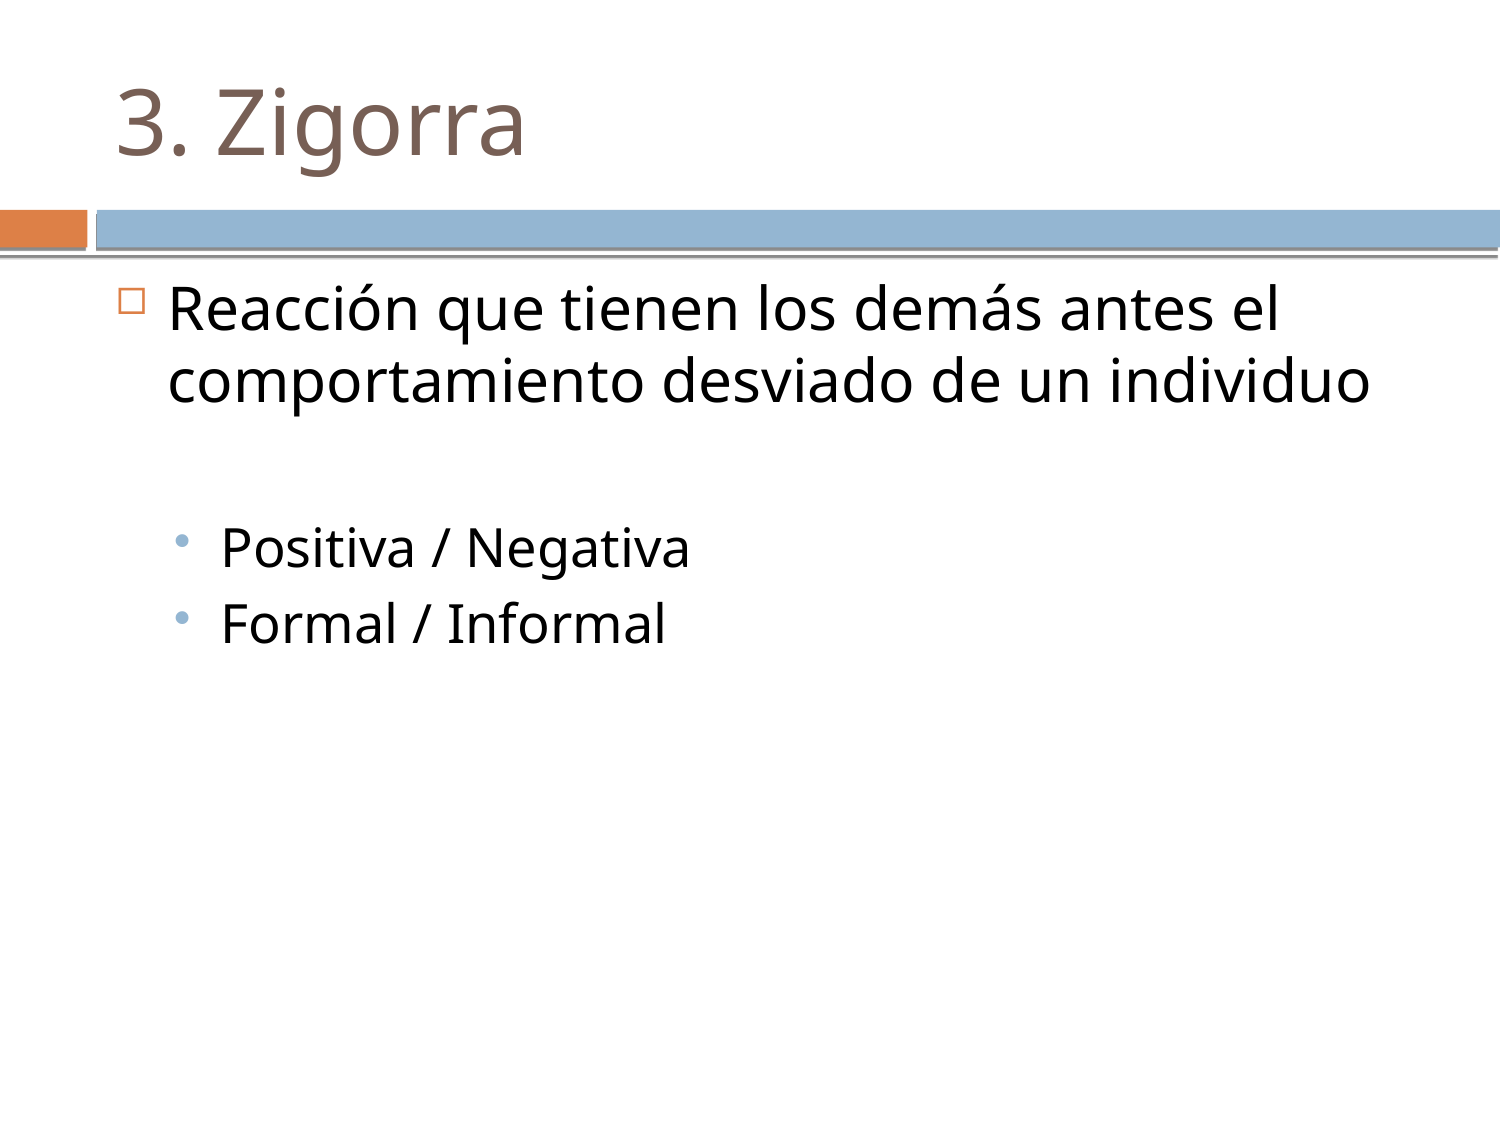

# 3. Zigorra
Reacción que tienen los demás antes el comportamiento desviado de un individuo
Positiva / Negativa
Formal / Informal